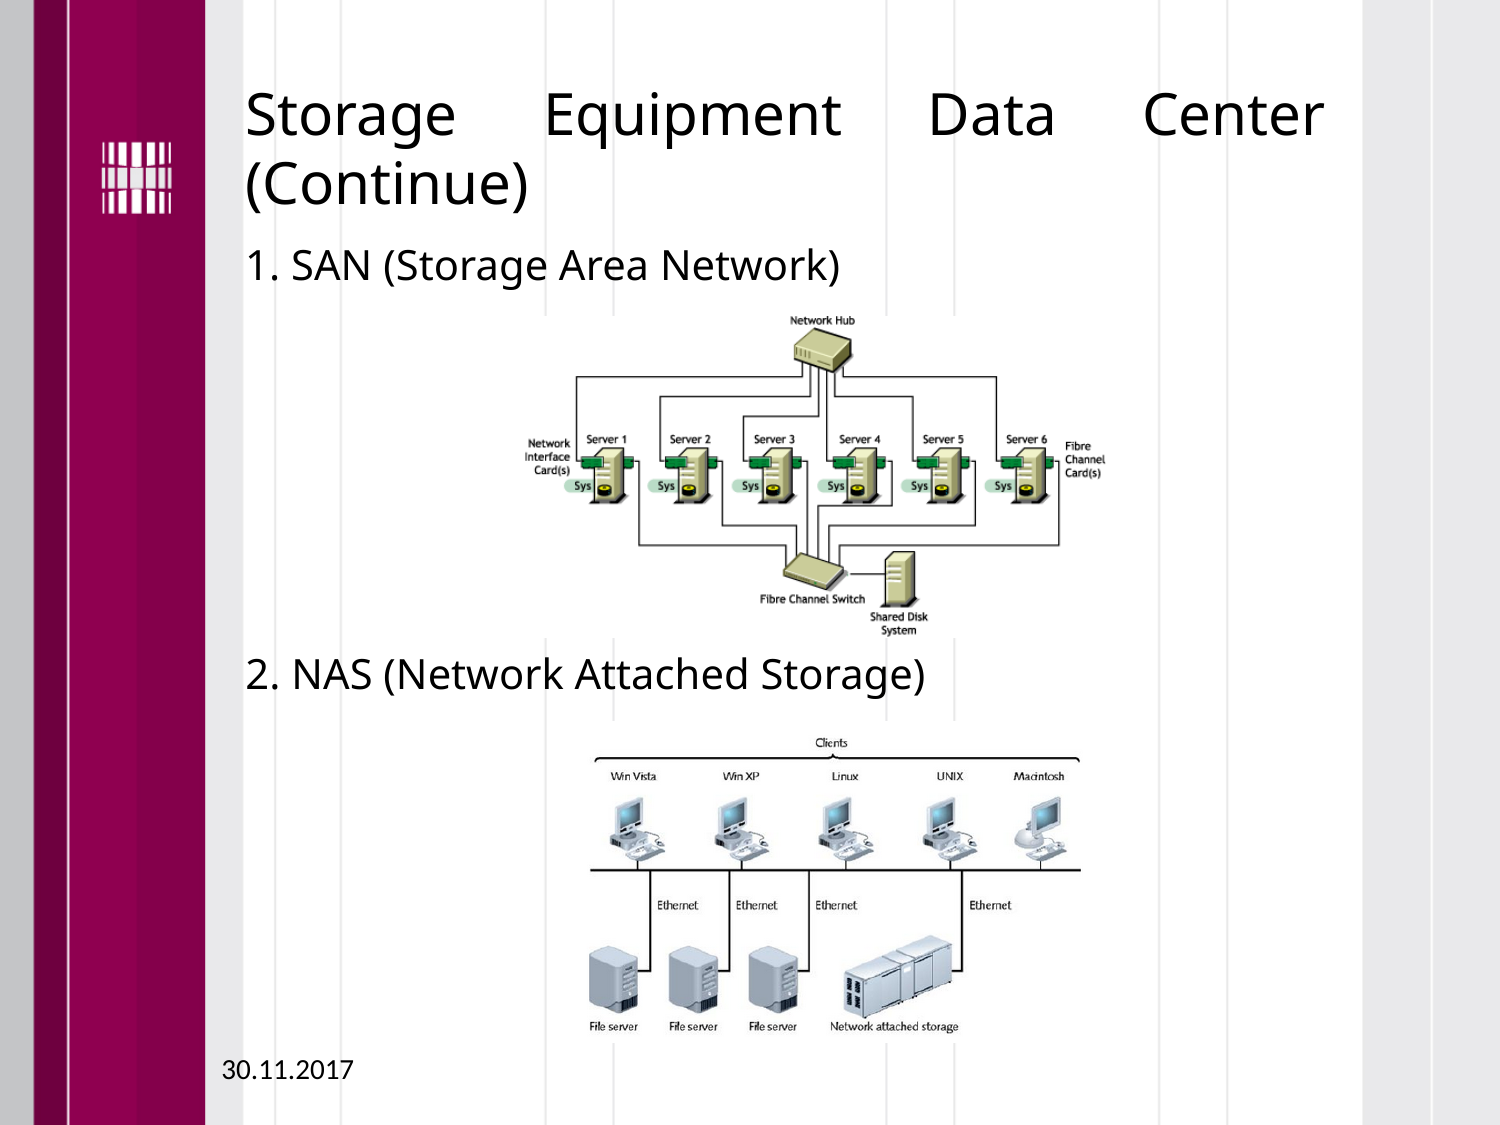

# Storage Equipment Data Center (Continue)
1. SAN (Storage Area Network)
2. NAS (Network Attached Storage)
30.11.2017